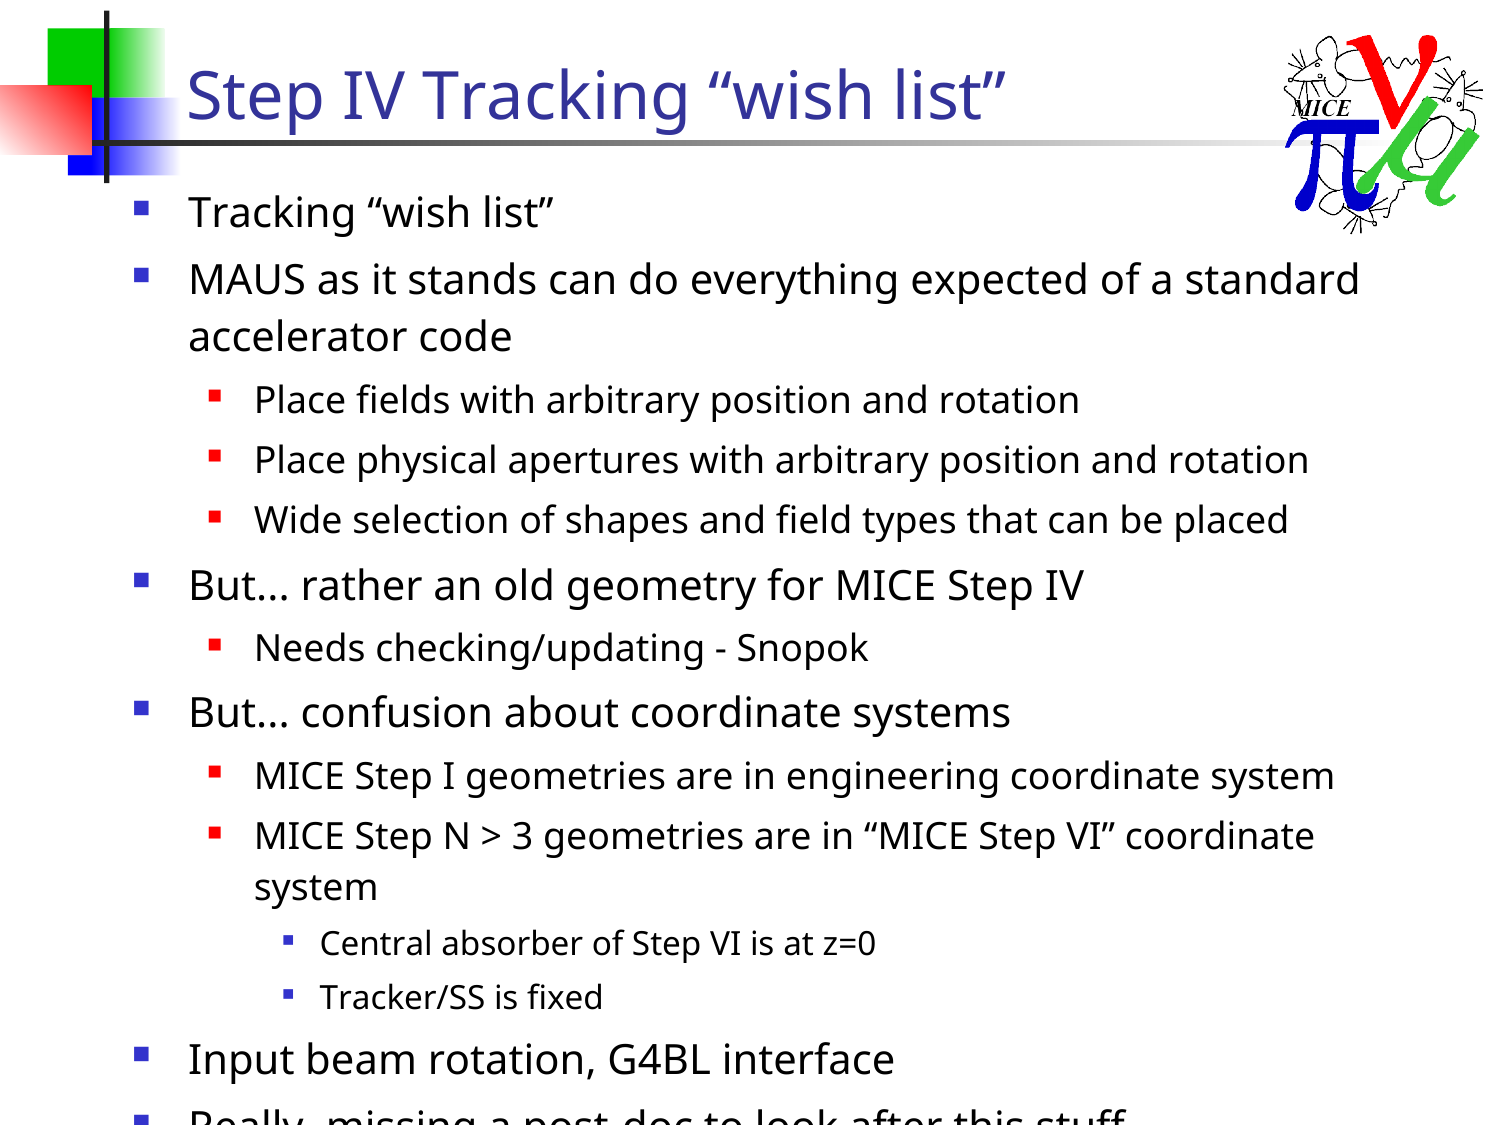

# Step IV Tracking “wish list”
Tracking “wish list”
MAUS as it stands can do everything expected of a standard accelerator code
Place fields with arbitrary position and rotation
Place physical apertures with arbitrary position and rotation
Wide selection of shapes and field types that can be placed
But... rather an old geometry for MICE Step IV
Needs checking/updating - Snopok
But... confusion about coordinate systems
MICE Step I geometries are in engineering coordinate system
MICE Step N > 3 geometries are in “MICE Step VI” coordinate system
Central absorber of Step VI is at z=0
Tracker/SS is fixed
Input beam rotation, G4BL interface
Really, missing a post-doc to look after this stuff